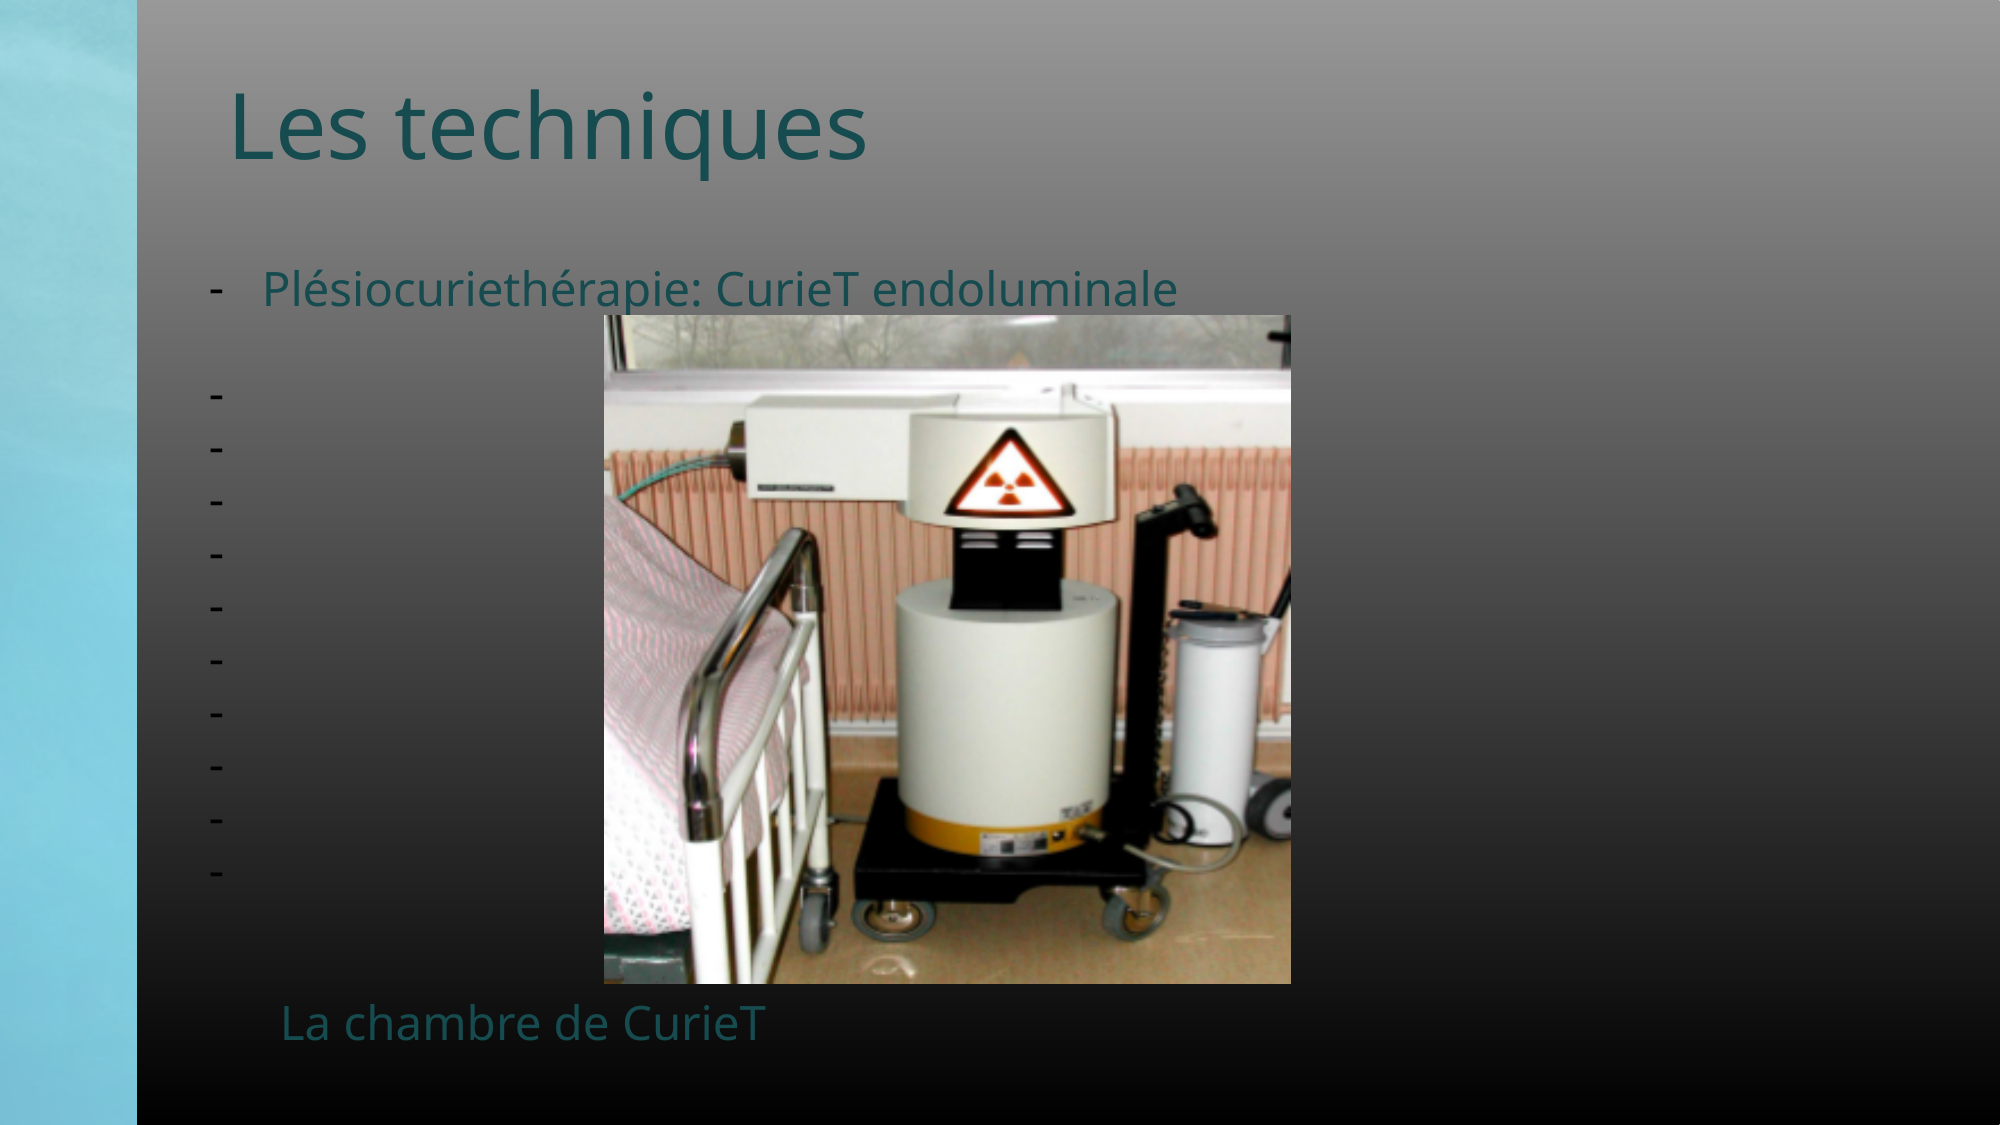

# Les techniques
Plésiocuriethérapie: CurieT endoluminale
			La chambre de CurieT